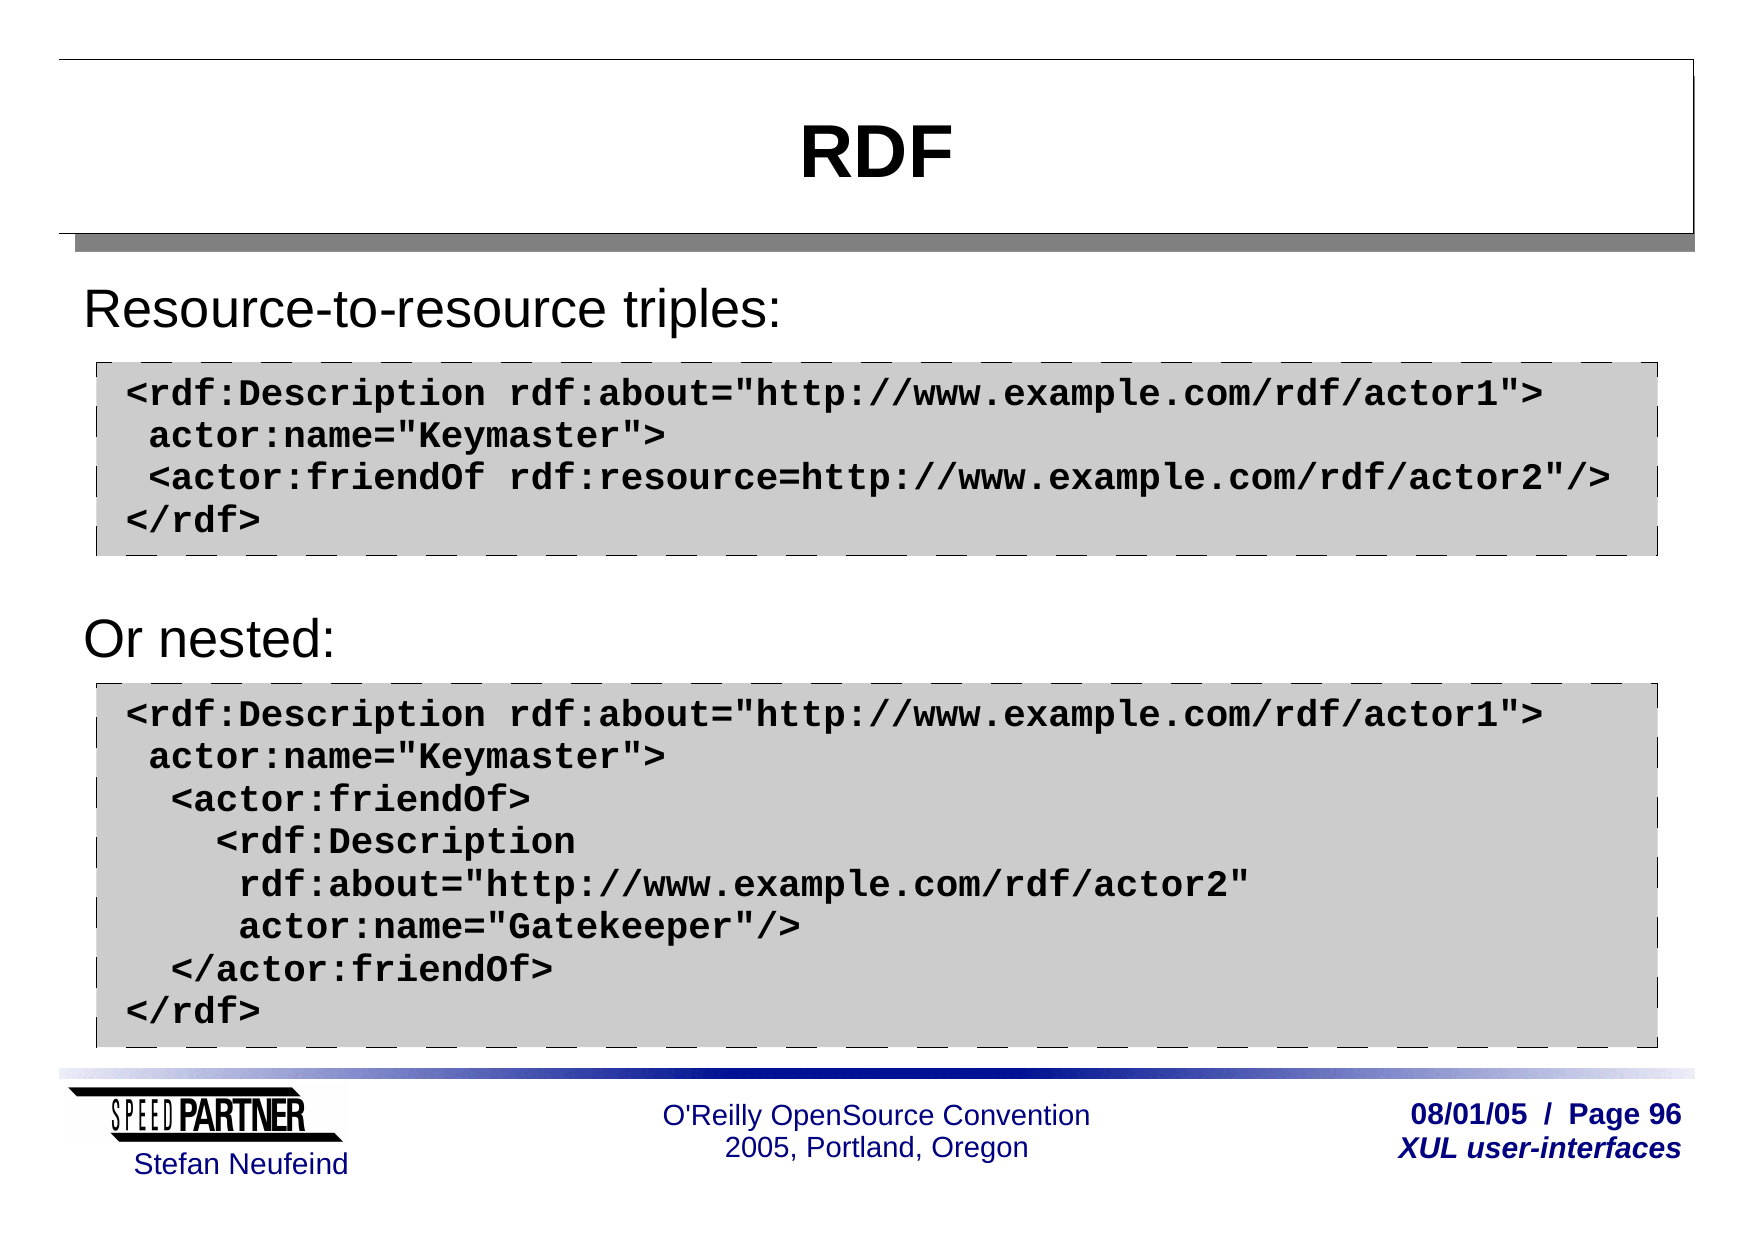

# RDF
Resource-to-resource triples:
<rdf:Description rdf:about="http://www.example.com/rdf/actor1">
 actor:name="Keymaster">
 <actor:friendOf rdf:resource=http://www.example.com/rdf/actor2"/>
</rdf>
Or nested:
<rdf:Description rdf:about="http://www.example.com/rdf/actor1">
 actor:name="Keymaster">
 <actor:friendOf>
 <rdf:Description
 rdf:about="http://www.example.com/rdf/actor2"
 actor:name="Gatekeeper"/>
 </actor:friendOf>
</rdf>